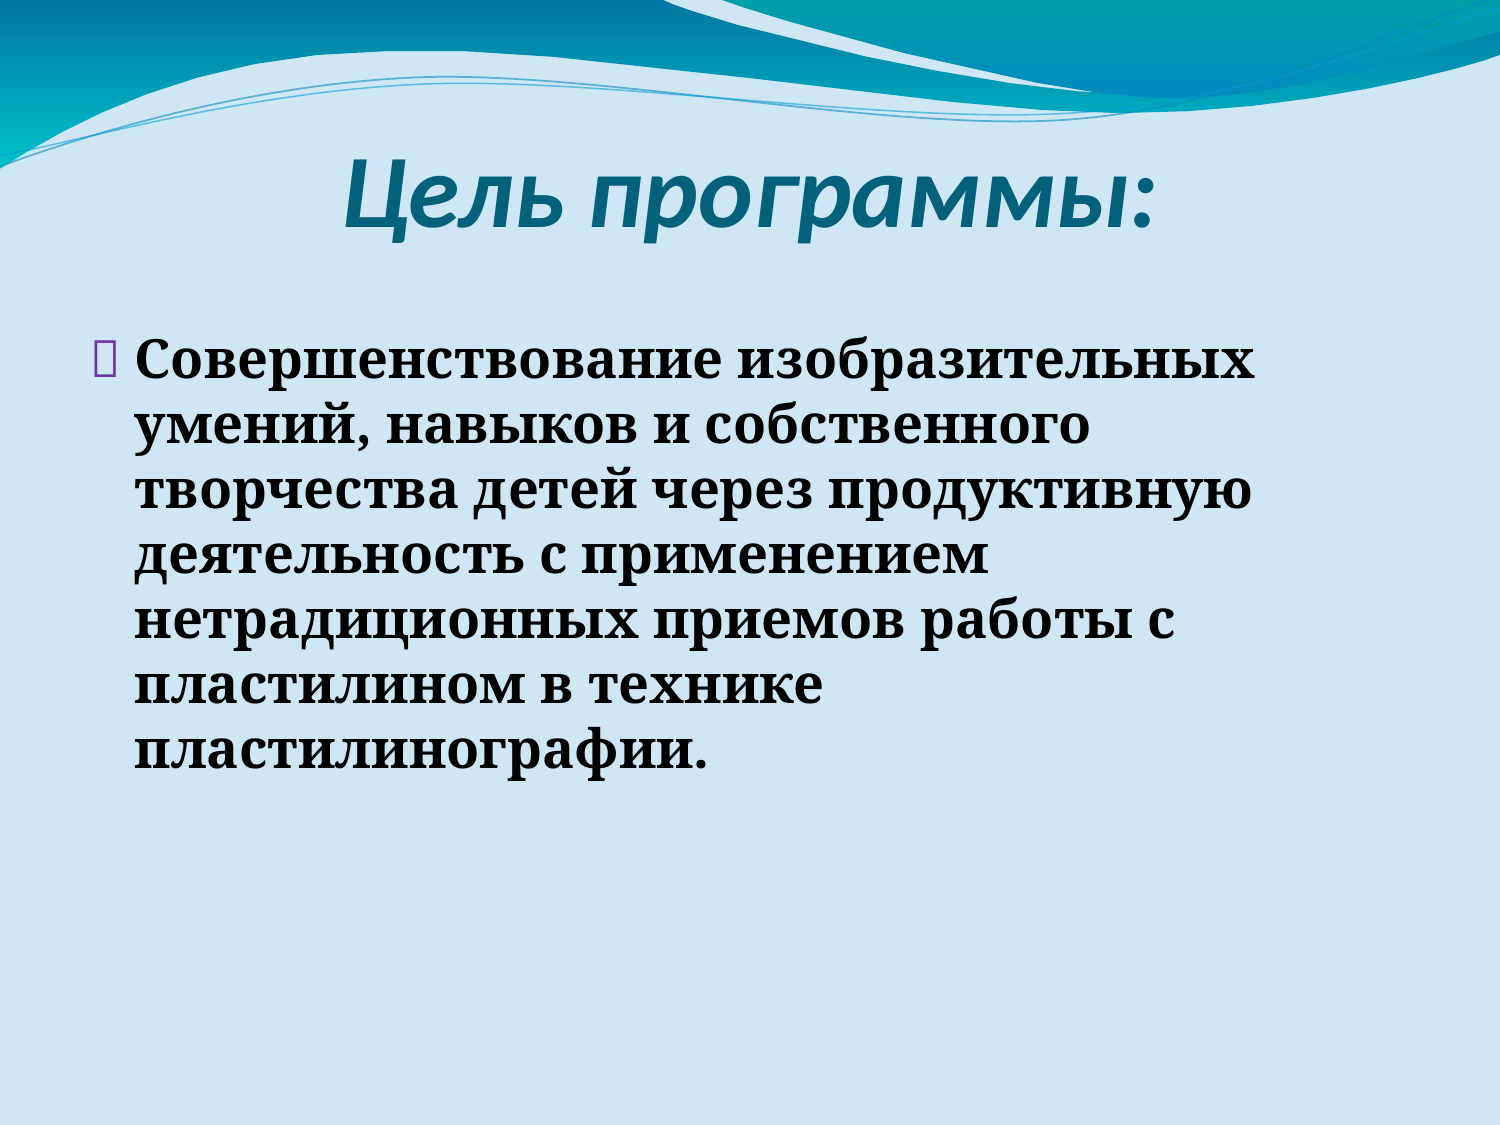

# Цель программы:
Совершенствование изобразительных умений, навыков и собственного творчества детей через продуктивную деятельность с применением нетрадиционных приемов работы с пластилином в технике пластилинографии.